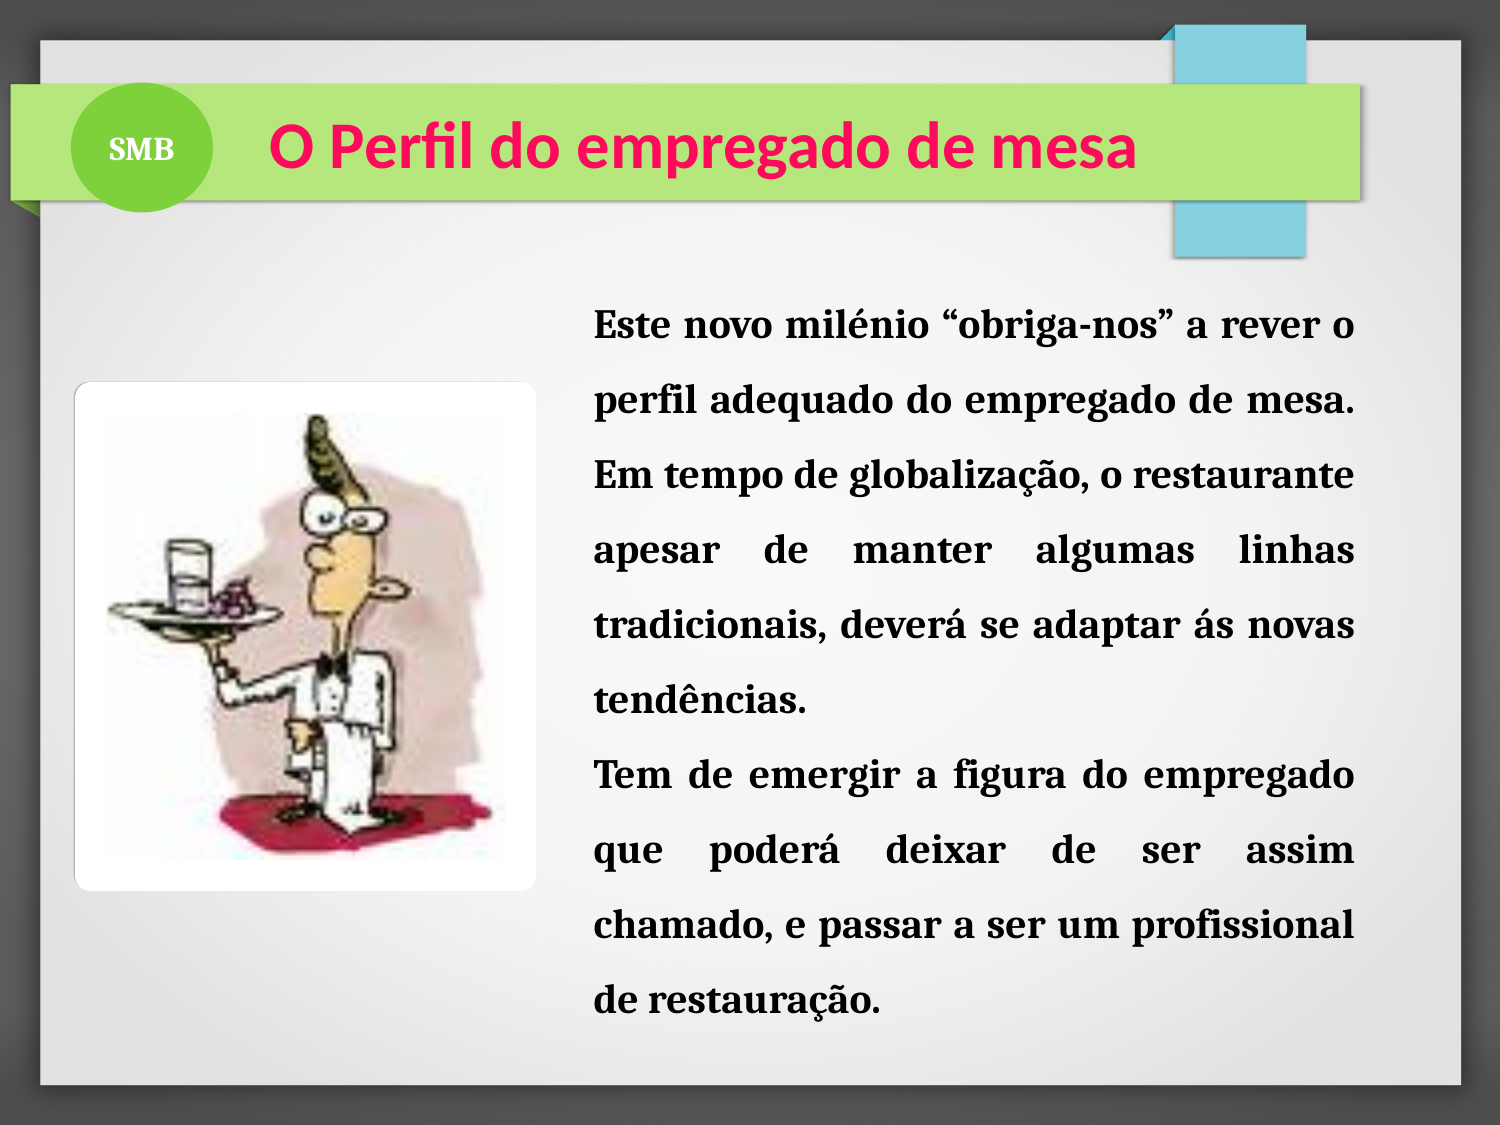

SMB
 O Perfil do empregado de mesa
Este novo milénio “obriga-nos” a rever o perfil adequado do empregado de mesa. Em tempo de globalização, o restaurante apesar de manter algumas linhas tradicionais, deverá se adaptar ás novas tendências.
Tem de emergir a figura do empregado que poderá deixar de ser assim chamado, e passar a ser um profissional de restauração.